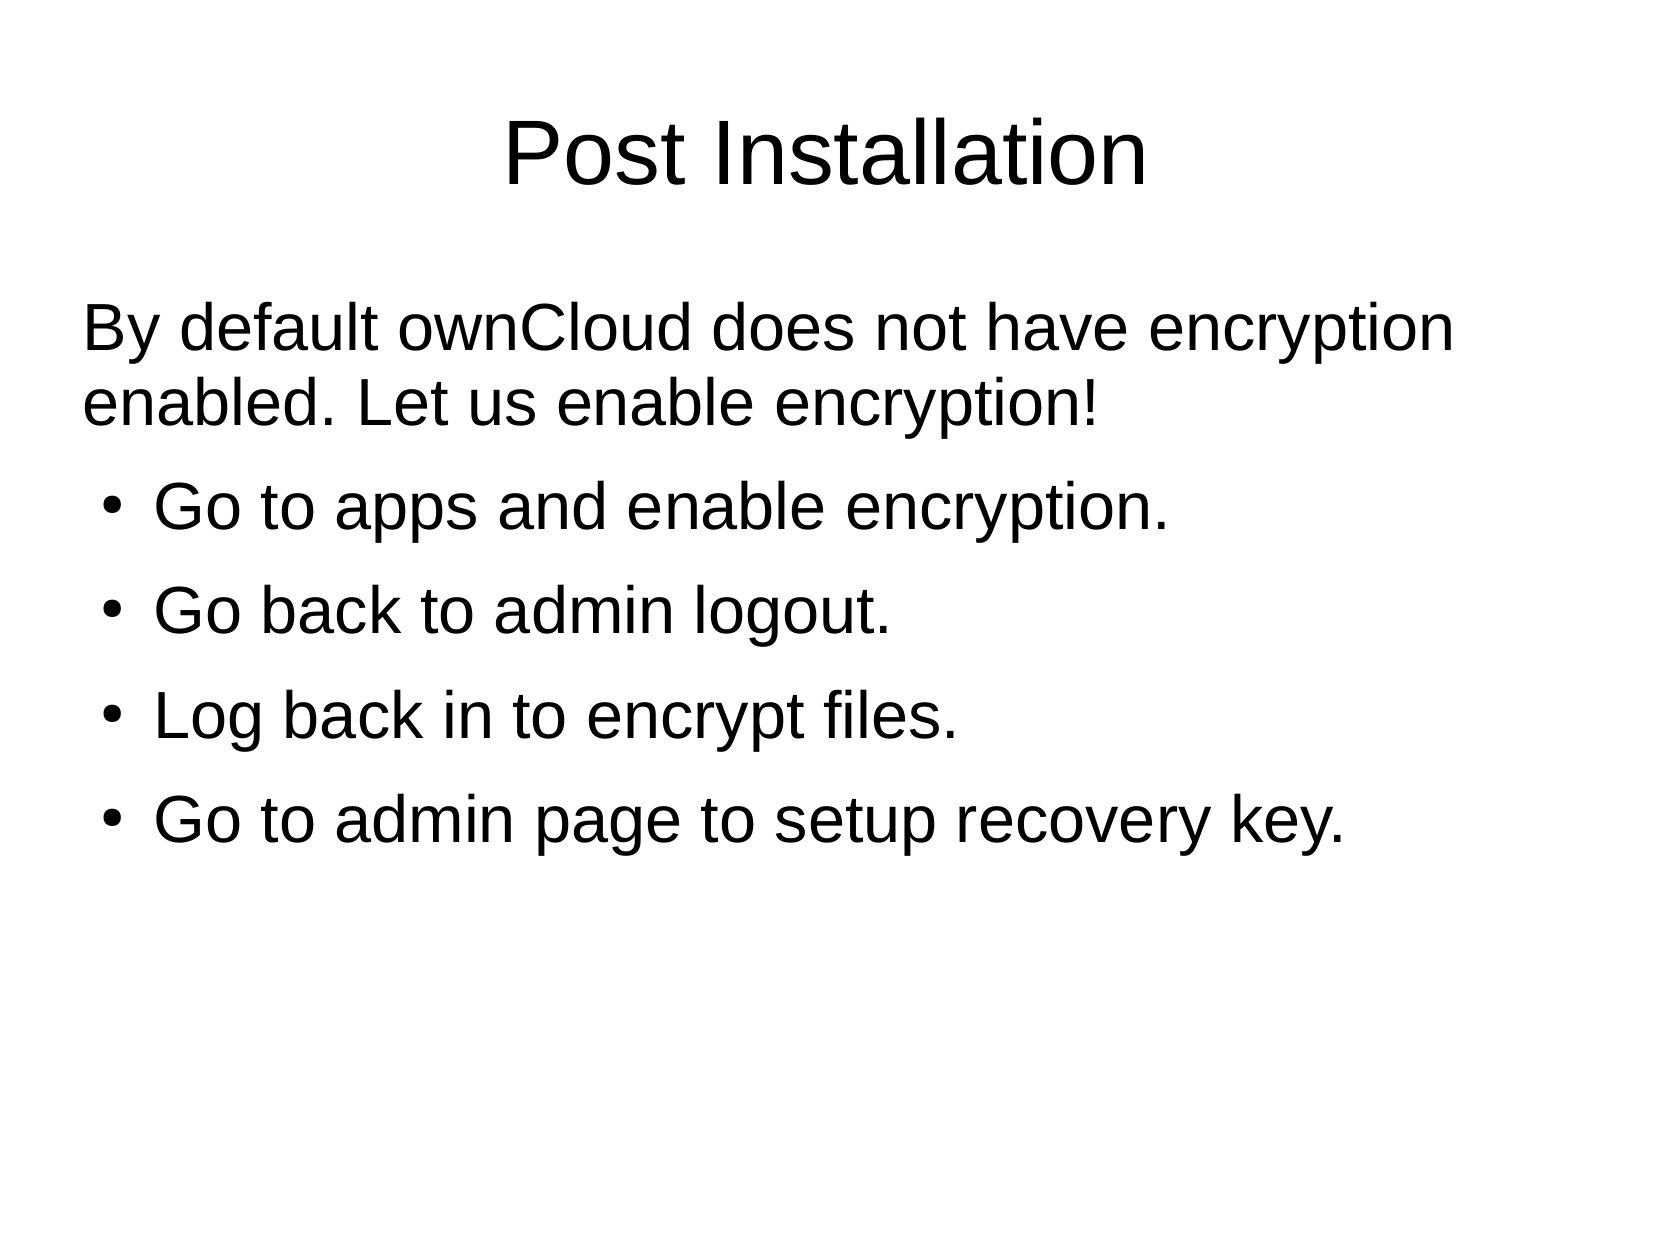

# Post Installation
By default ownCloud does not have encryption enabled. Let us enable encryption!
Go to apps and enable encryption.
Go back to admin logout.
Log back in to encrypt files.
Go to admin page to setup recovery key.